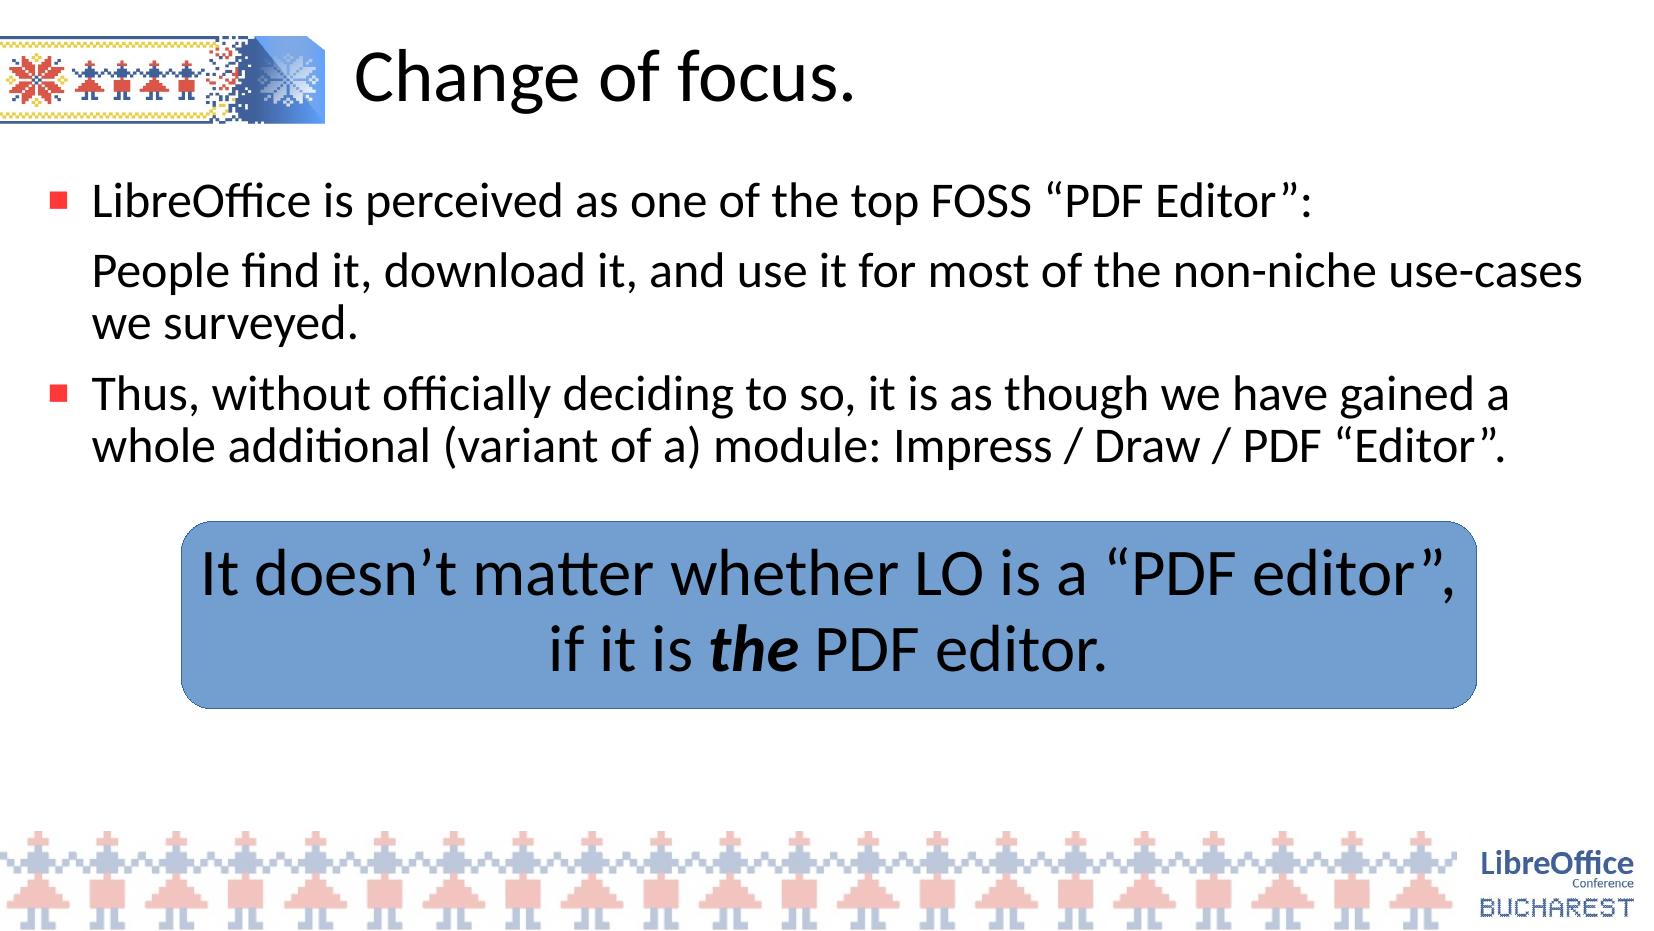

# Change of focus.
LibreOffice is perceived as one of the top FOSS “PDF Editor”:
People find it, download it, and use it for most of the non-niche use-cases we surveyed.
Thus, without officially deciding to so, it is as though we have gained a whole additional (variant of a) module: Impress / Draw / PDF “Editor”.
It doesn’t matter whether LO is a “PDF editor”,
if it is the PDF editor.